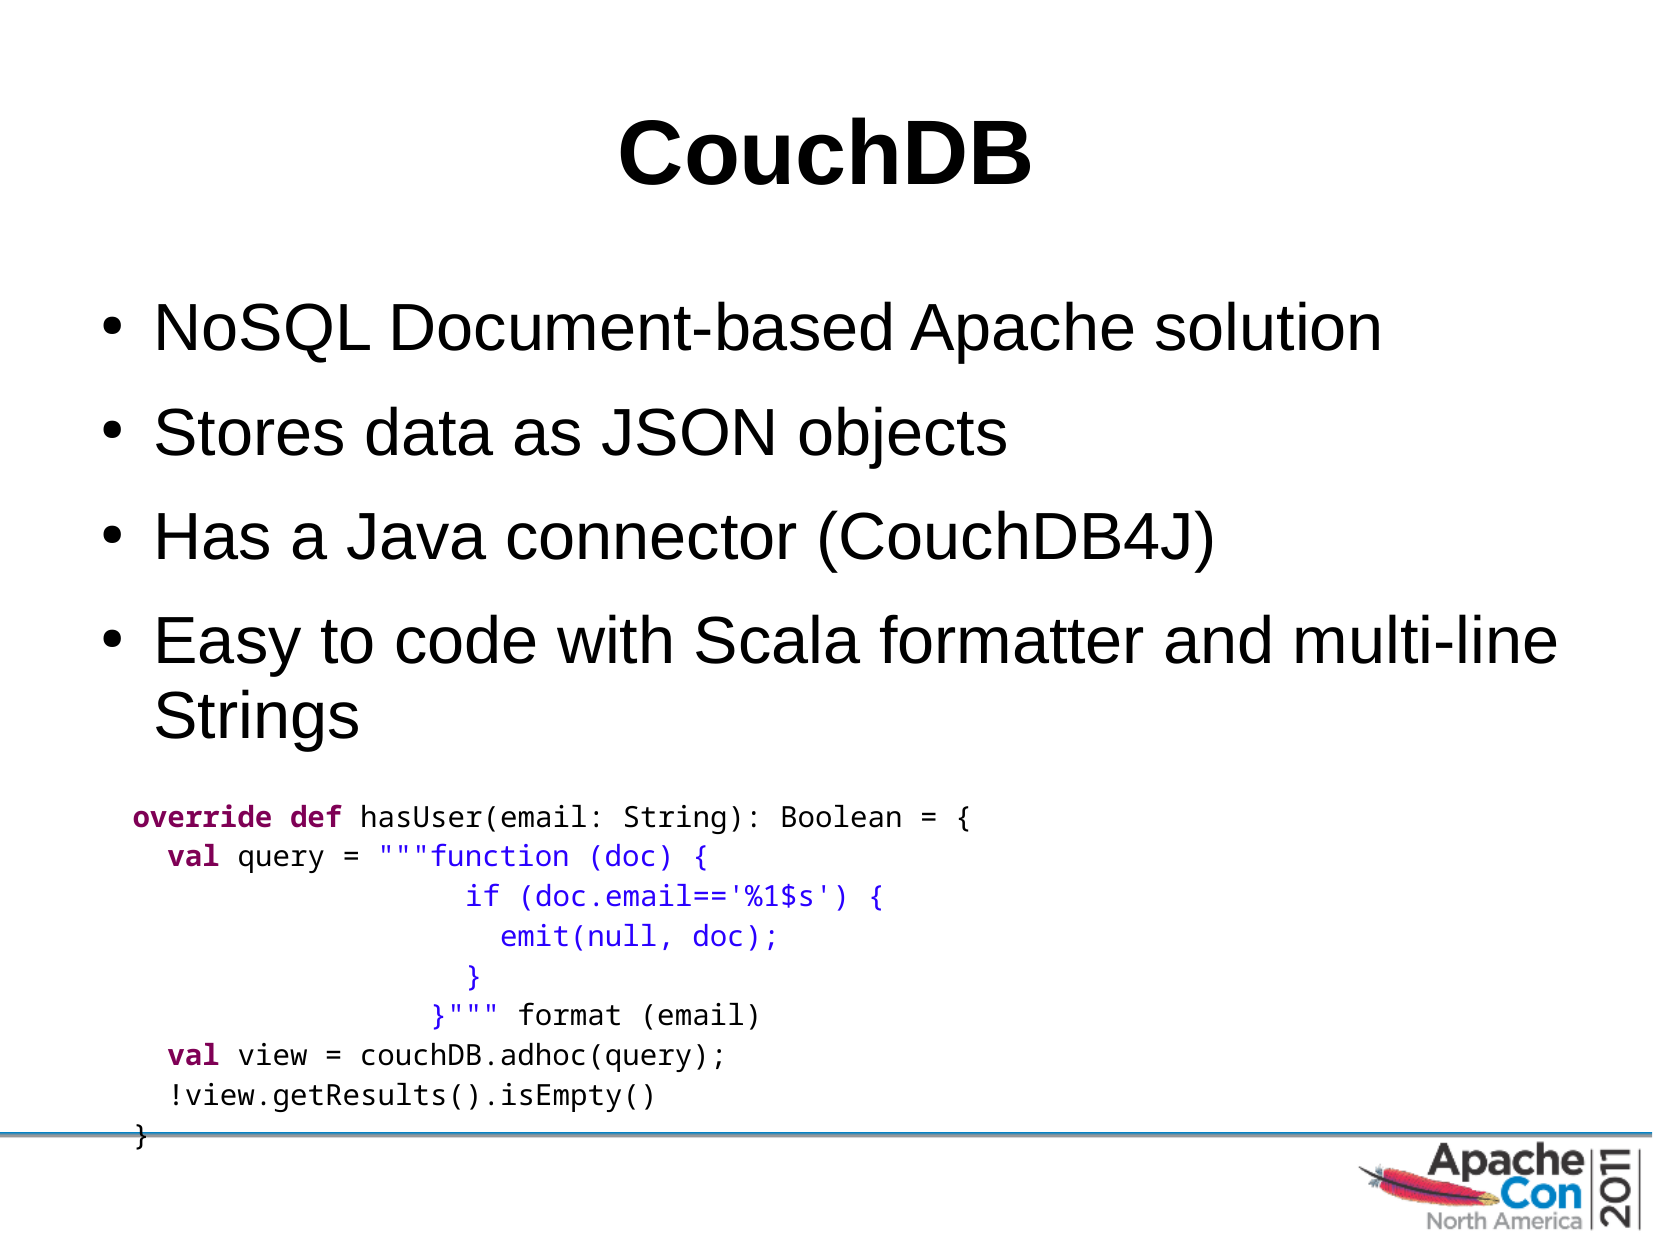

# CouchDB
NoSQL Document-based Apache solution
Stores data as JSON objects
Has a Java connector (CouchDB4J)
Easy to code with Scala formatter and multi-line Strings
 override def hasUser(email: String): Boolean = {
 val query = """function (doc) {
 if (doc.email=='%1$s') {
 emit(null, doc);
 }
 }""" format (email)
 val view = couchDB.adhoc(query);
 !view.getResults().isEmpty()
 }